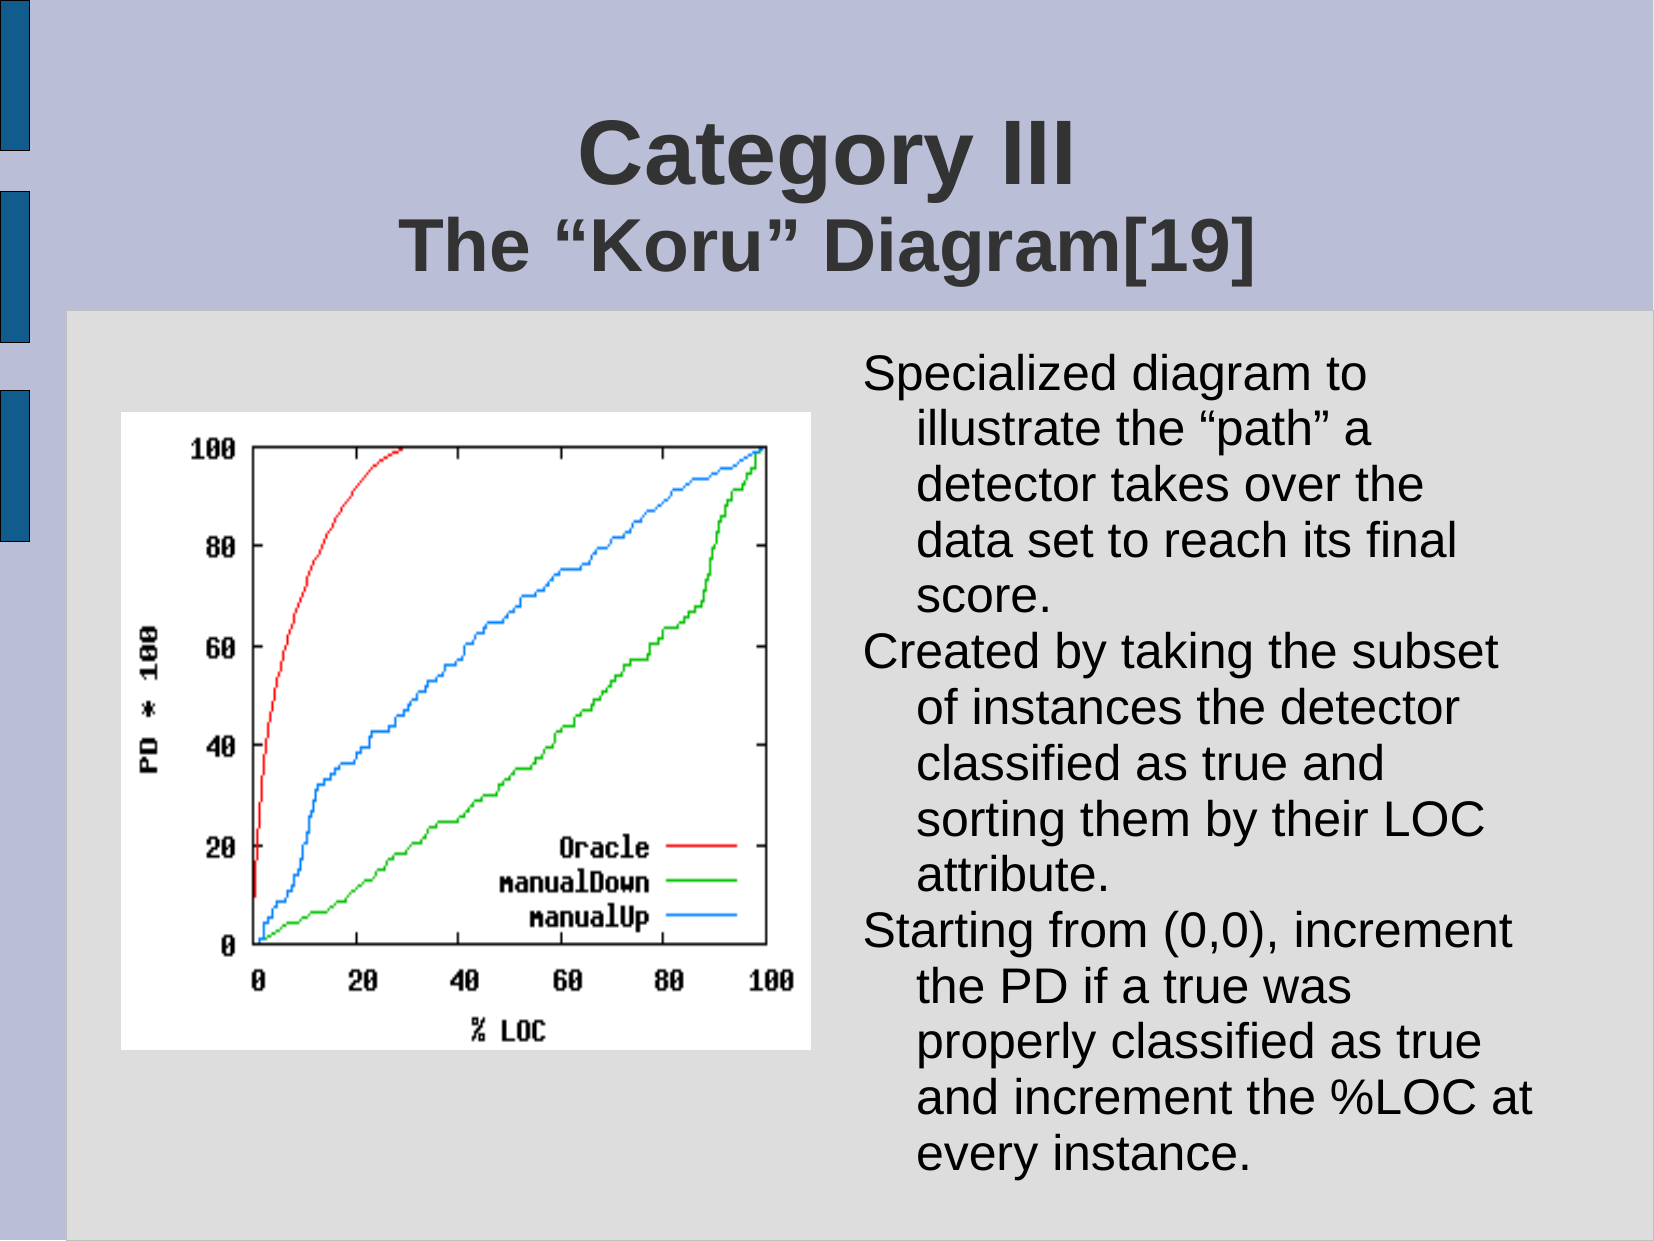

# Category III The “Koru” Diagram[19]
Specialized diagram to illustrate the “path” a detector takes over the data set to reach its final score.
Created by taking the subset of instances the detector classified as true and sorting them by their LOC attribute.
Starting from (0,0), increment the PD if a true was properly classified as true and increment the %LOC at every instance.